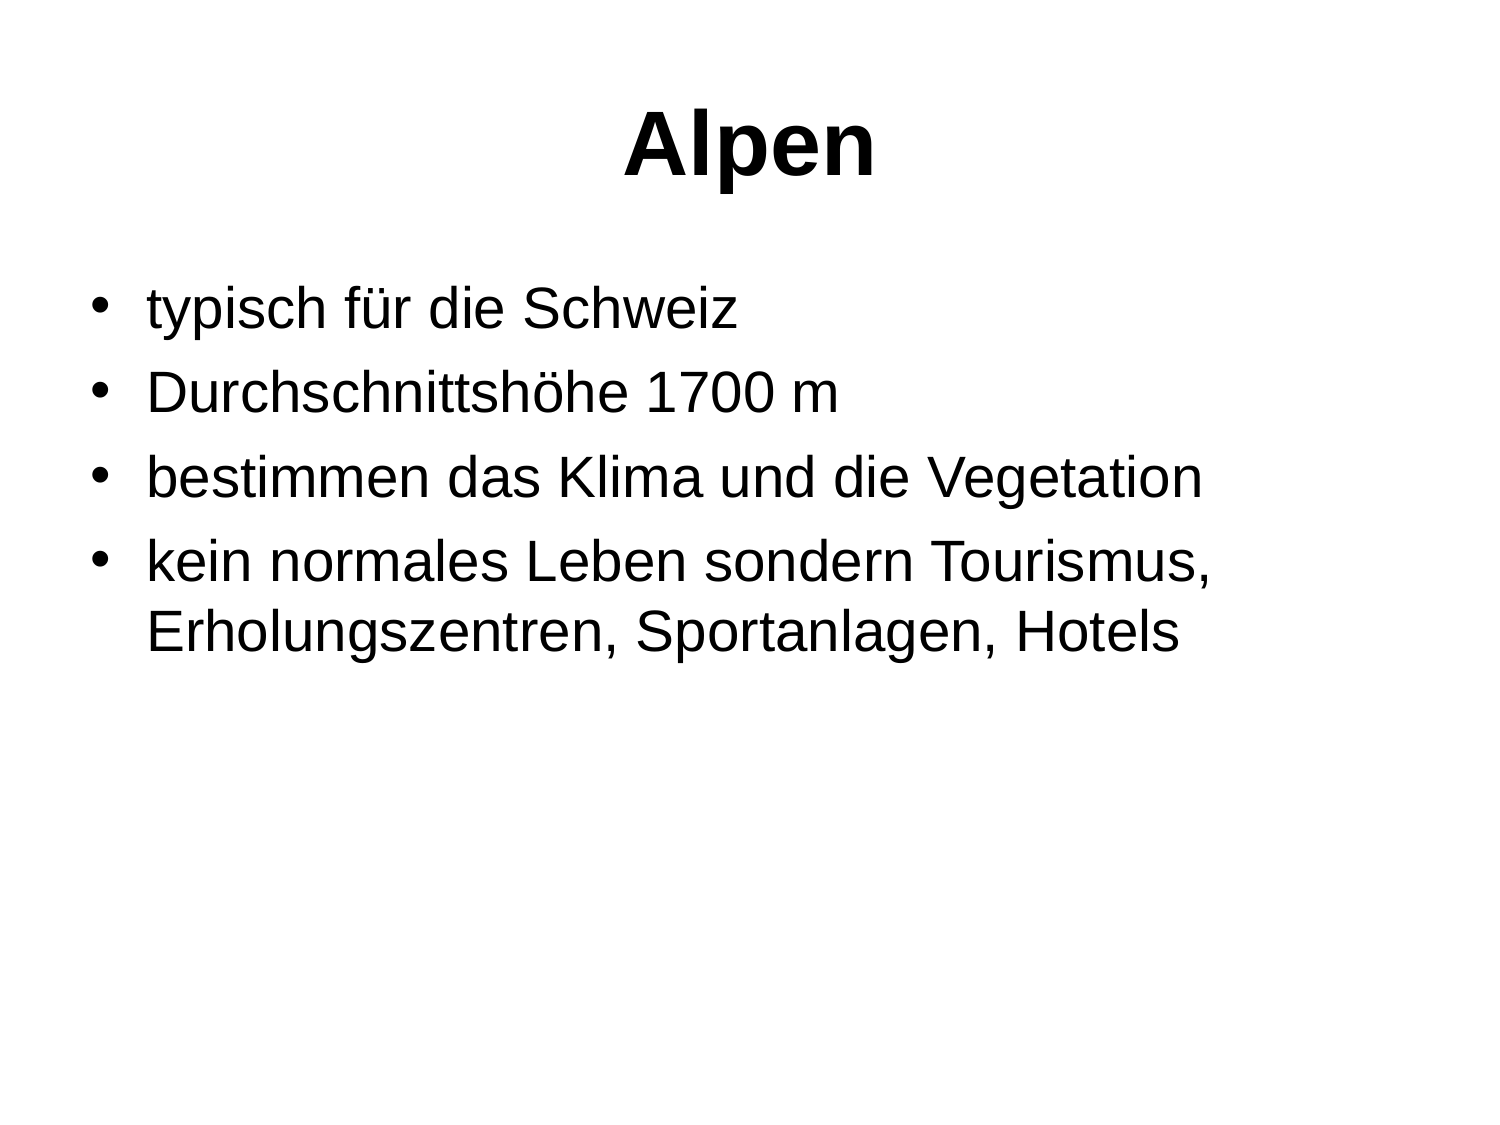

# Alpen
typisch für die Schweiz
Durchschnittshöhe 1700 m
bestimmen das Klima und die Vegetation
kein normales Leben sondern Tourismus, Erholungszentren, Sportanlagen, Hotels